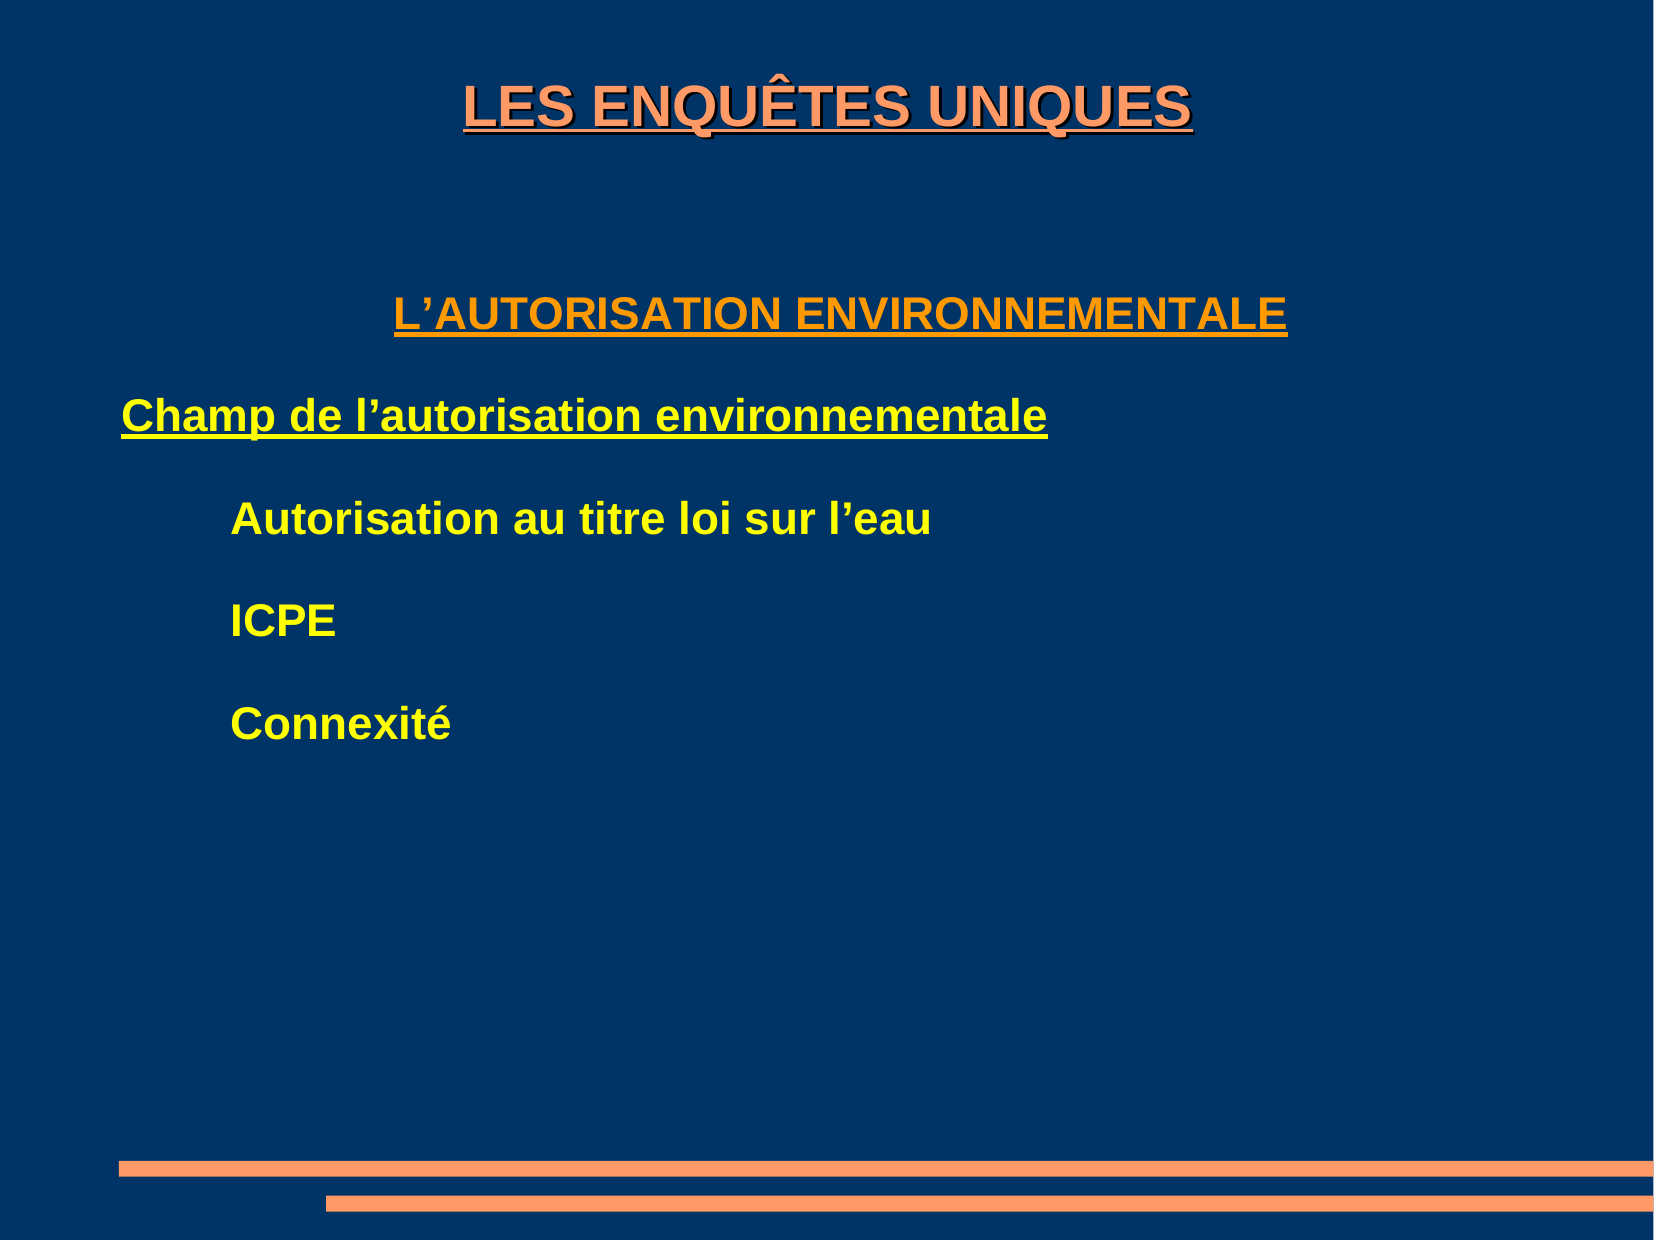

# LES ENQUÊTES UNIQUES
L’AUTORISATION ENVIRONNEMENTALE
Champ de l’autorisation environnementale
	Autorisation au titre loi sur l’eau
	ICPE
	Connexité